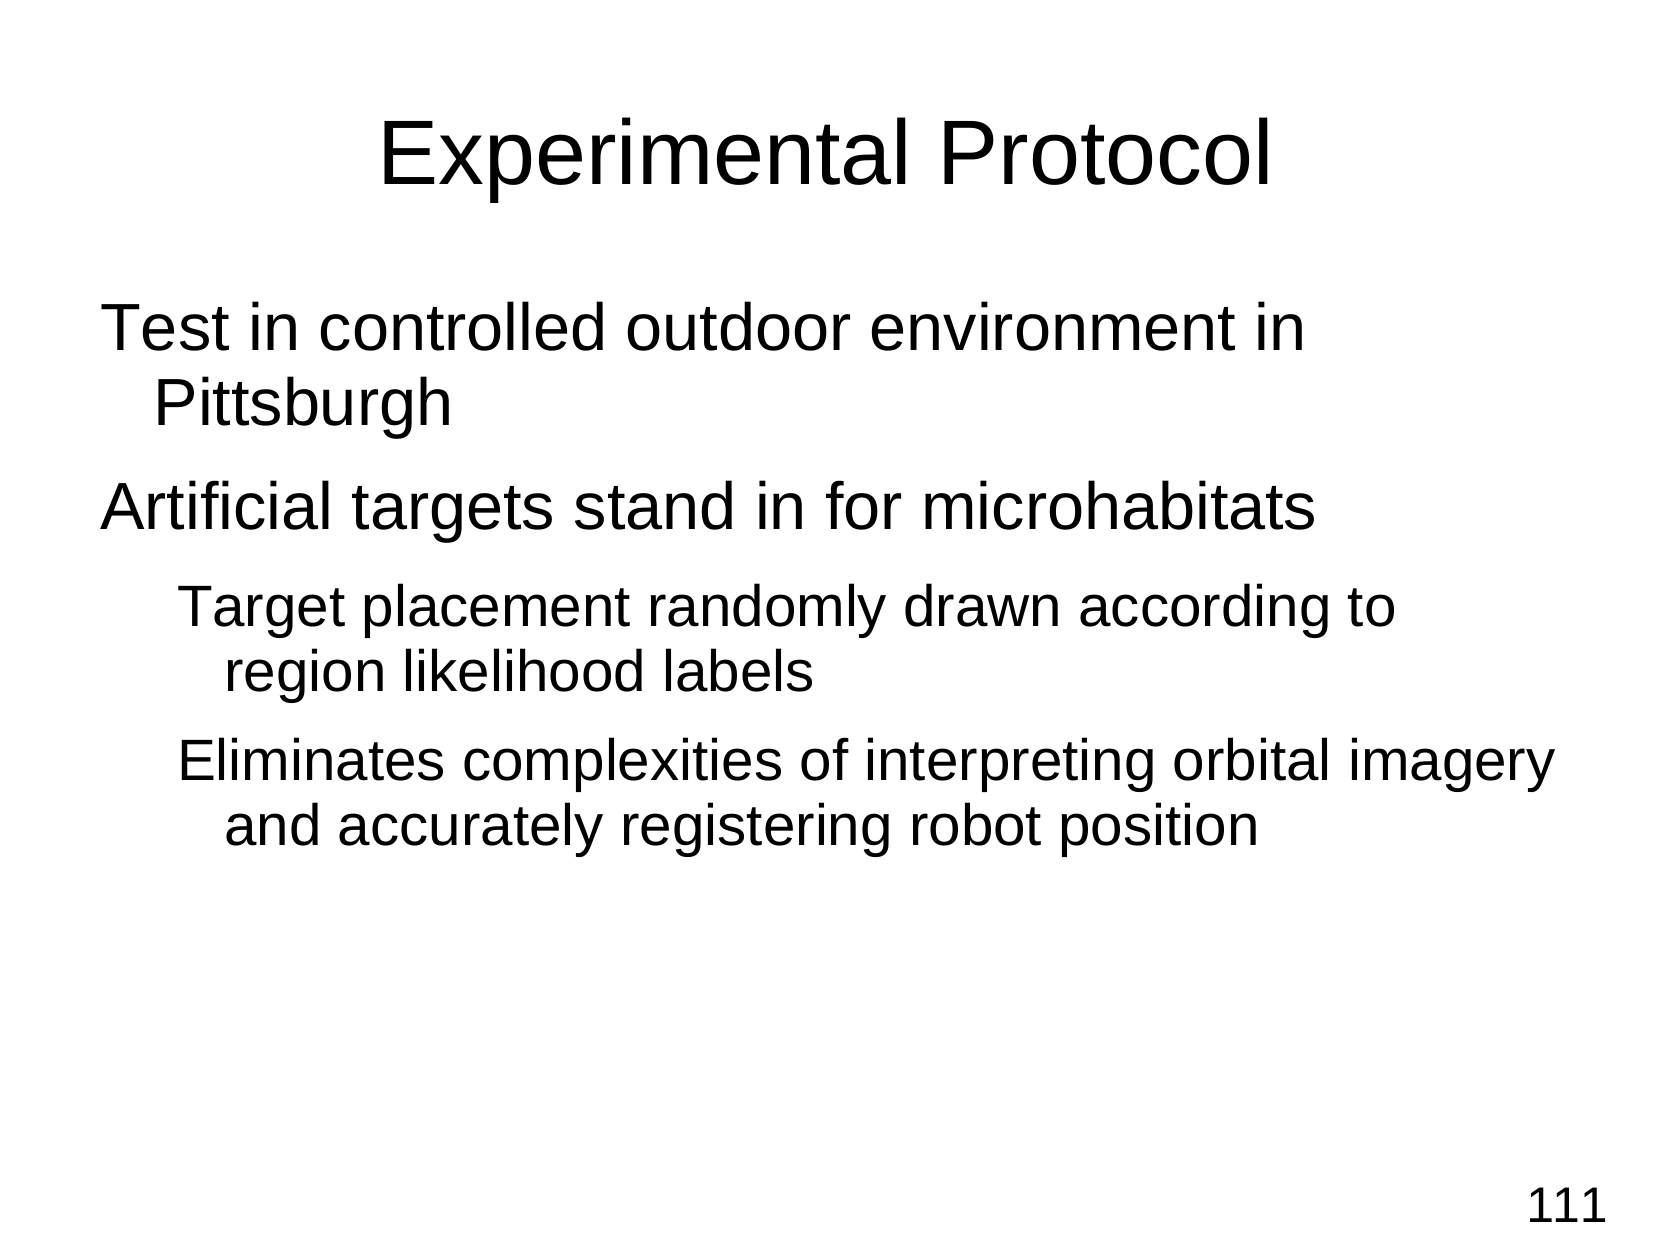

# Experimental Protocol
Test in controlled outdoor environment in Pittsburgh
Artificial targets stand in for microhabitats
Target placement randomly drawn according to region likelihood labels
Eliminates complexities of interpreting orbital imagery and accurately registering robot position